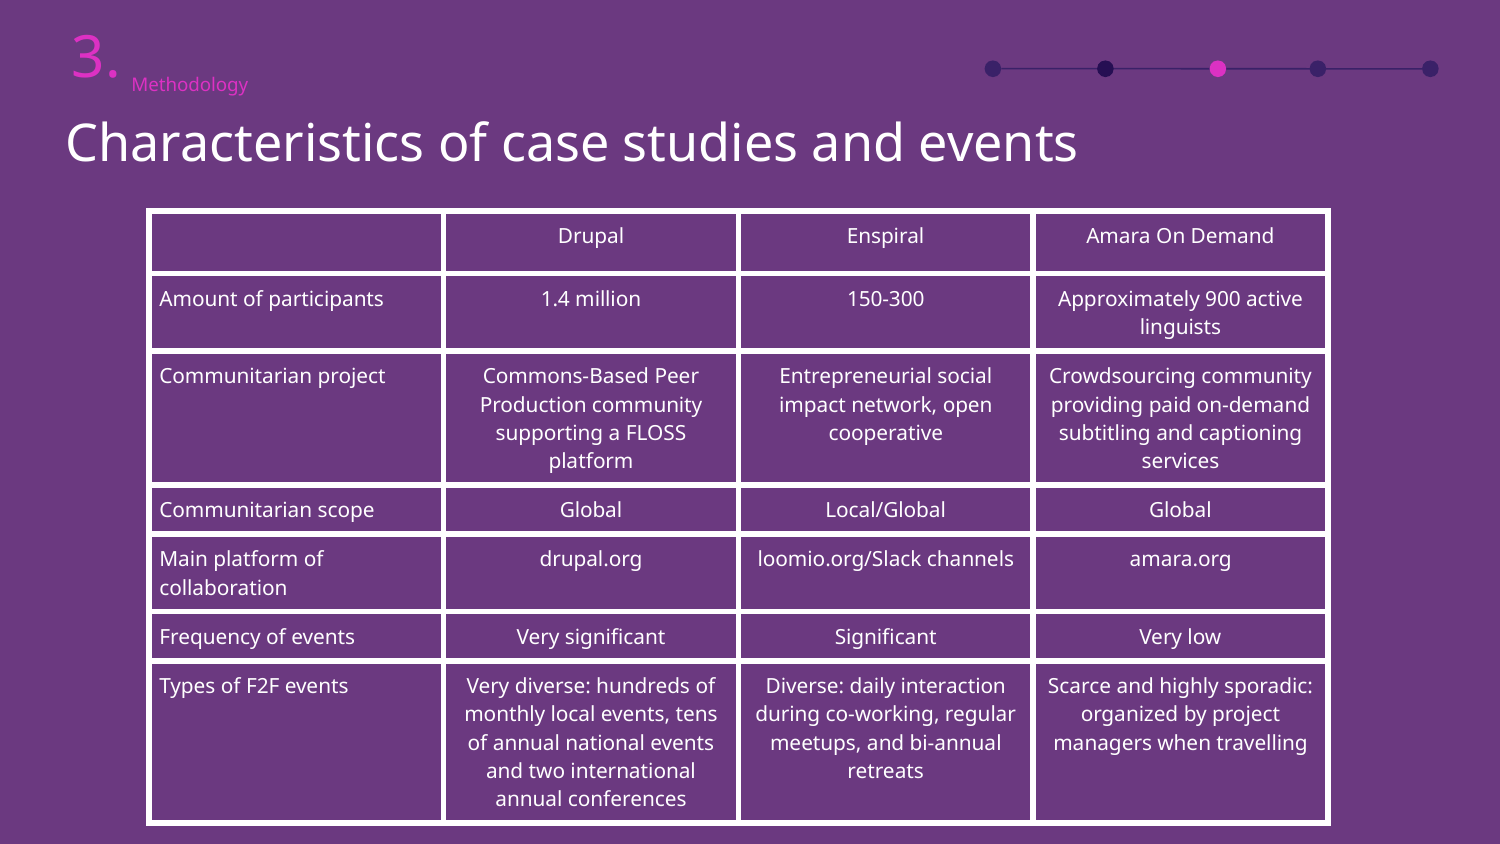

3.
Methodology
# Characteristics of case studies and events
| | Drupal | Enspiral | Amara On Demand |
| --- | --- | --- | --- |
| Amount of participants | 1.4 million | 150-300 | Approximately 900 active linguists |
| Communitarian project | Commons-Based Peer Production community supporting a FLOSS platform | Entrepreneurial social impact network, open cooperative | Crowdsourcing community providing paid on-demand subtitling and captioning services |
| Communitarian scope | Global | Local/Global | Global |
| Main platform of collaboration | drupal.org | loomio.org/Slack channels | amara.org |
| Frequency of events | Very significant | Significant | Very low |
| Types of F2F events | Very diverse: hundreds of monthly local events, tens of annual national events and two international annual conferences | Diverse: daily interaction during co-working, regular meetups, and bi-annual retreats | Scarce and highly sporadic: organized by project managers when travelling |